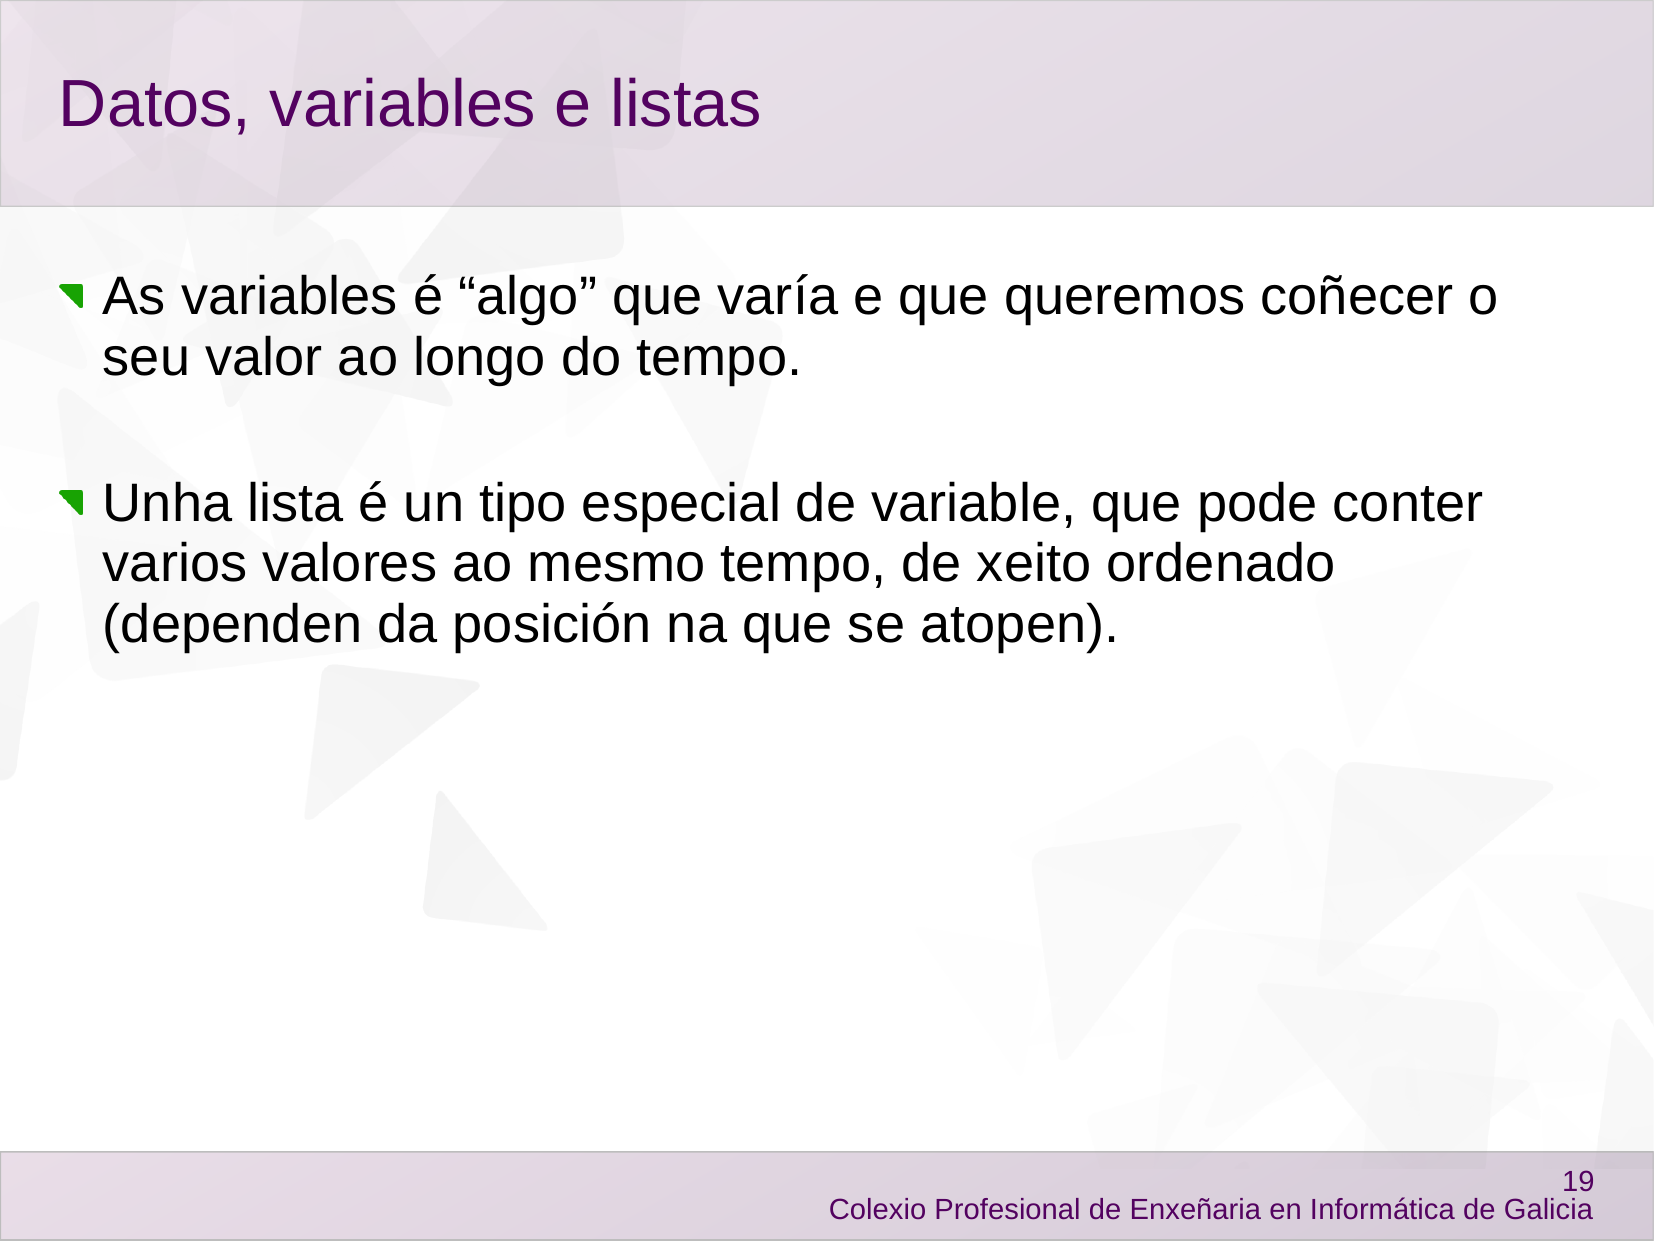

# Datos, variables e listas
As variables é “algo” que varía e que queremos coñecer o seu valor ao longo do tempo.
Unha lista é un tipo especial de variable, que pode conter varios valores ao mesmo tempo, de xeito ordenado (dependen da posición na que se atopen).
19
Colexio Profesional de Enxeñaria en Informática de Galicia